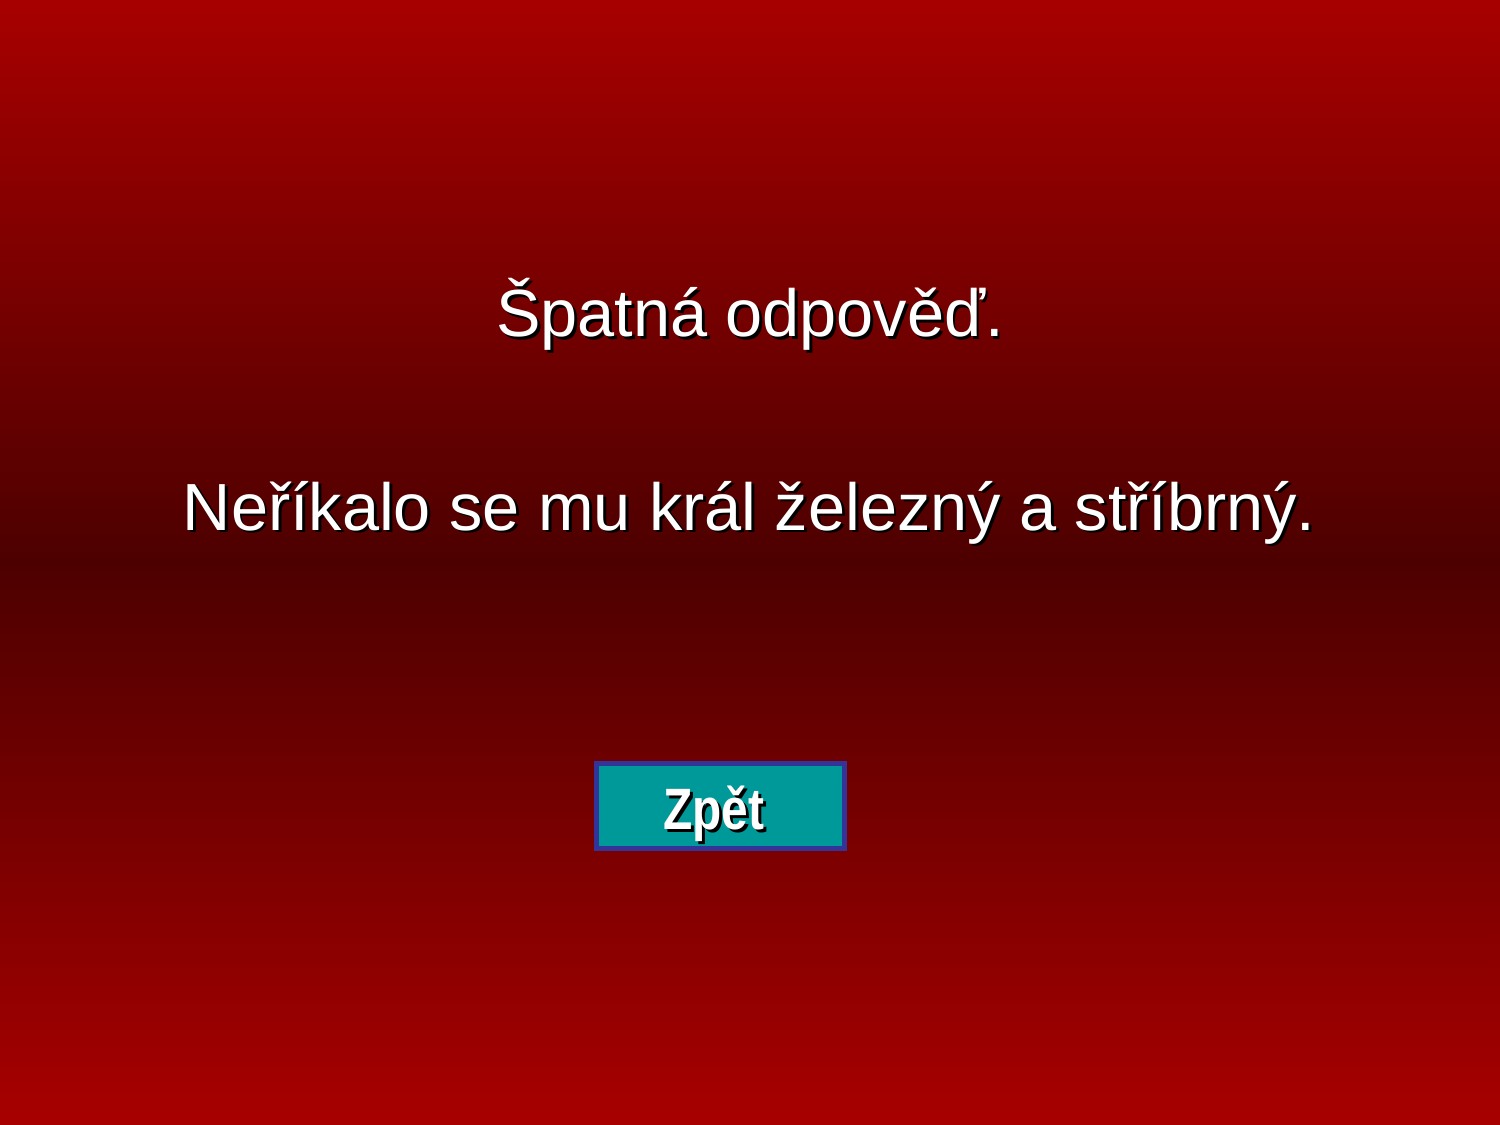

#
Špatná odpověď.
Neříkalo se mu král železný a stříbrný.
Zpět